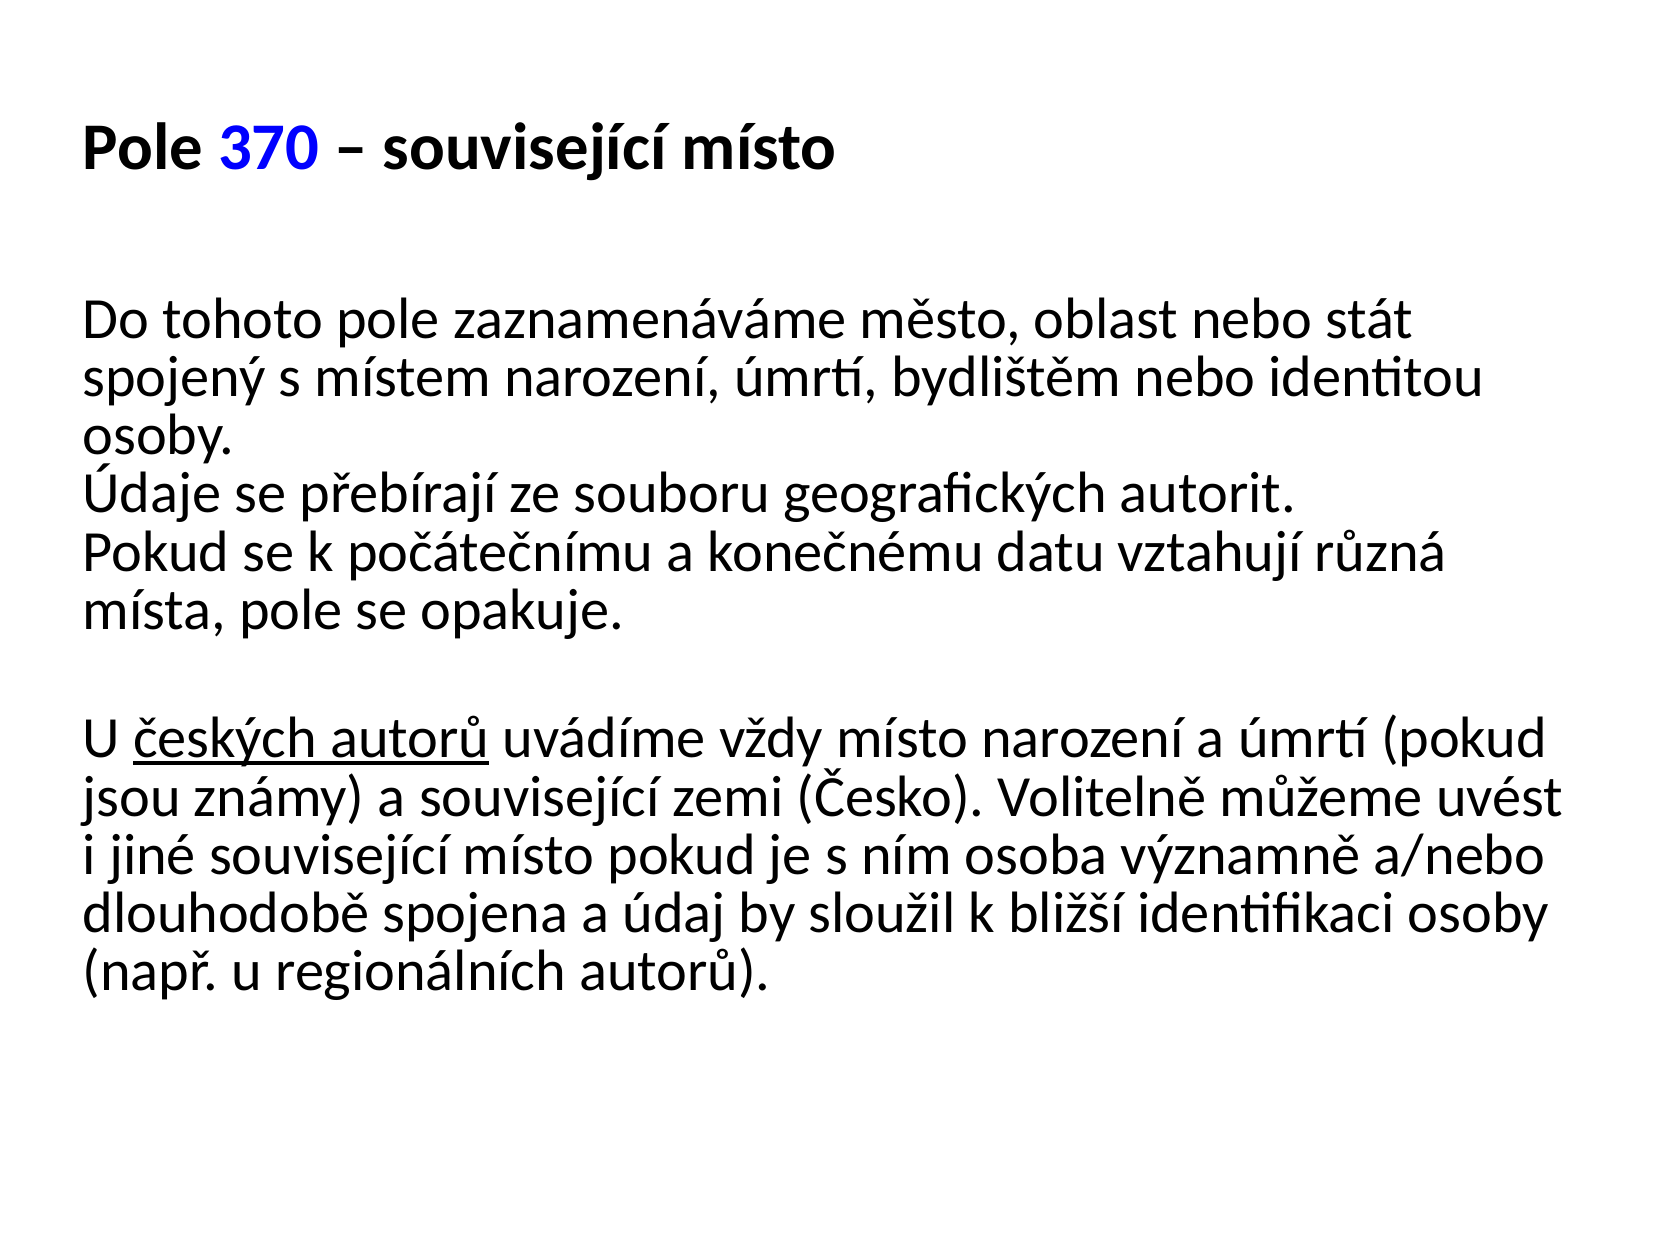

# Pole 370 – související místo
Do tohoto pole zaznamenáváme město, oblast nebo stát spojený s místem narození, úmrtí, bydlištěm nebo identitou osoby.
Údaje se přebírají ze souboru geografických autorit.
Pokud se k počátečnímu a konečnému datu vztahují různá místa, pole se opakuje.
U českých autorů uvádíme vždy místo narození a úmrtí (pokud jsou známy) a související zemi (Česko). Volitelně můžeme uvést i jiné související místo pokud je s ním osoba významně a/nebo dlouhodobě spojena a údaj by sloužil k bližší identifikaci osoby (např. u regionálních autorů).